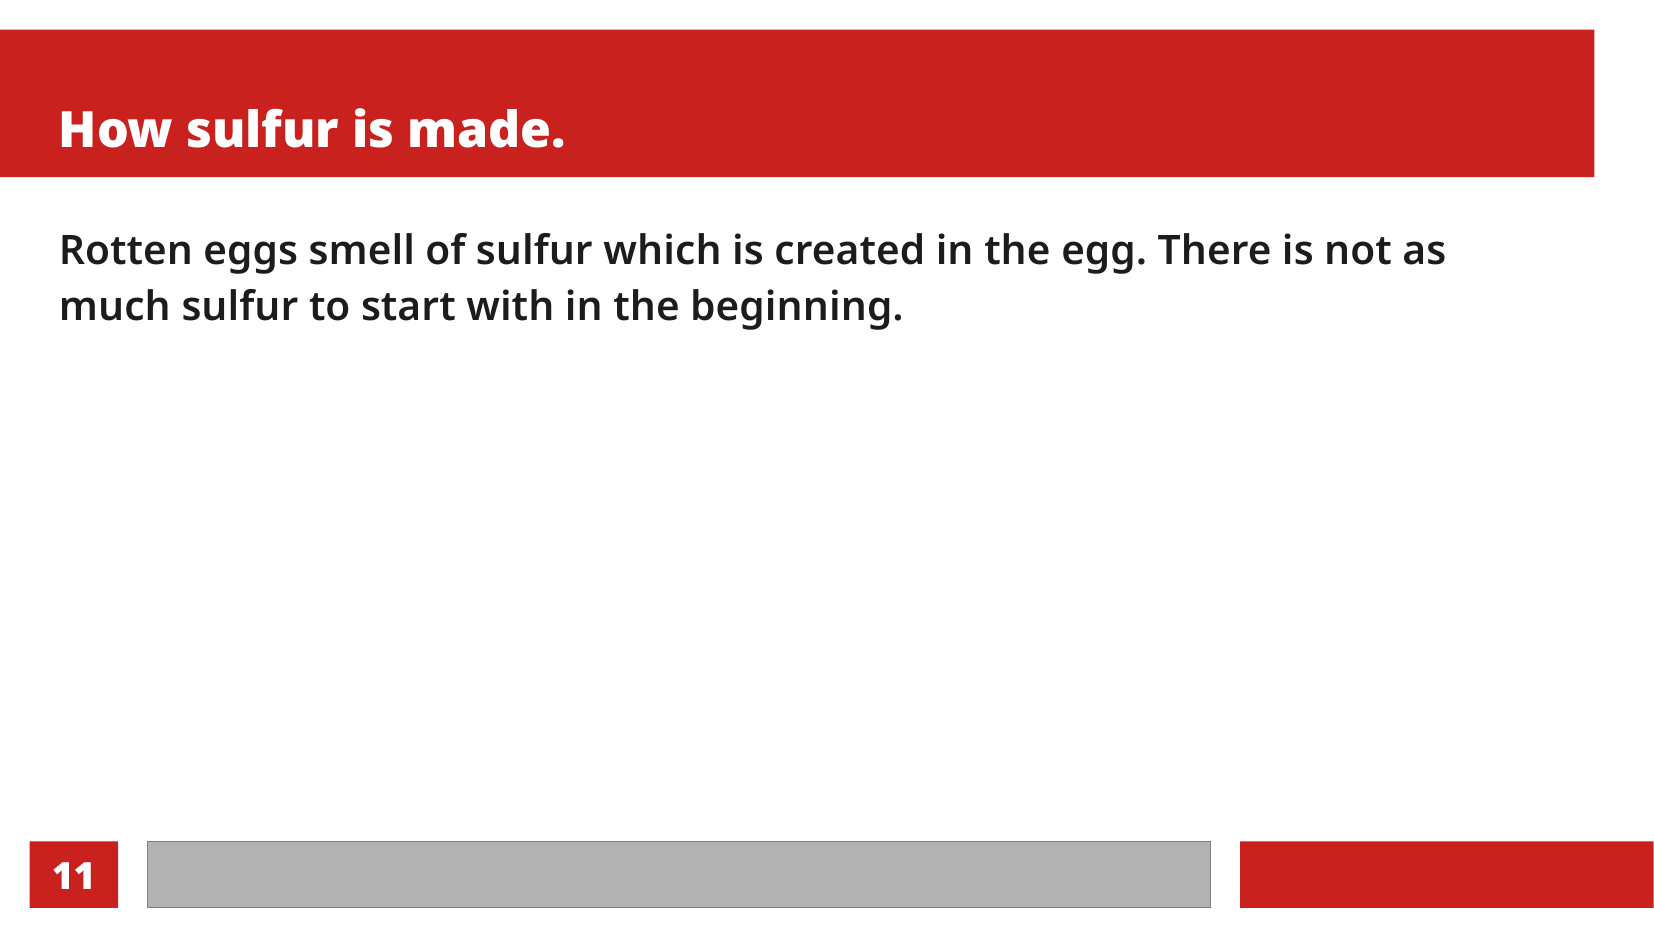

# How sulfur is made.
Rotten eggs smell of sulfur which is created in the egg. There is not as much sulfur to start with in the beginning.
11